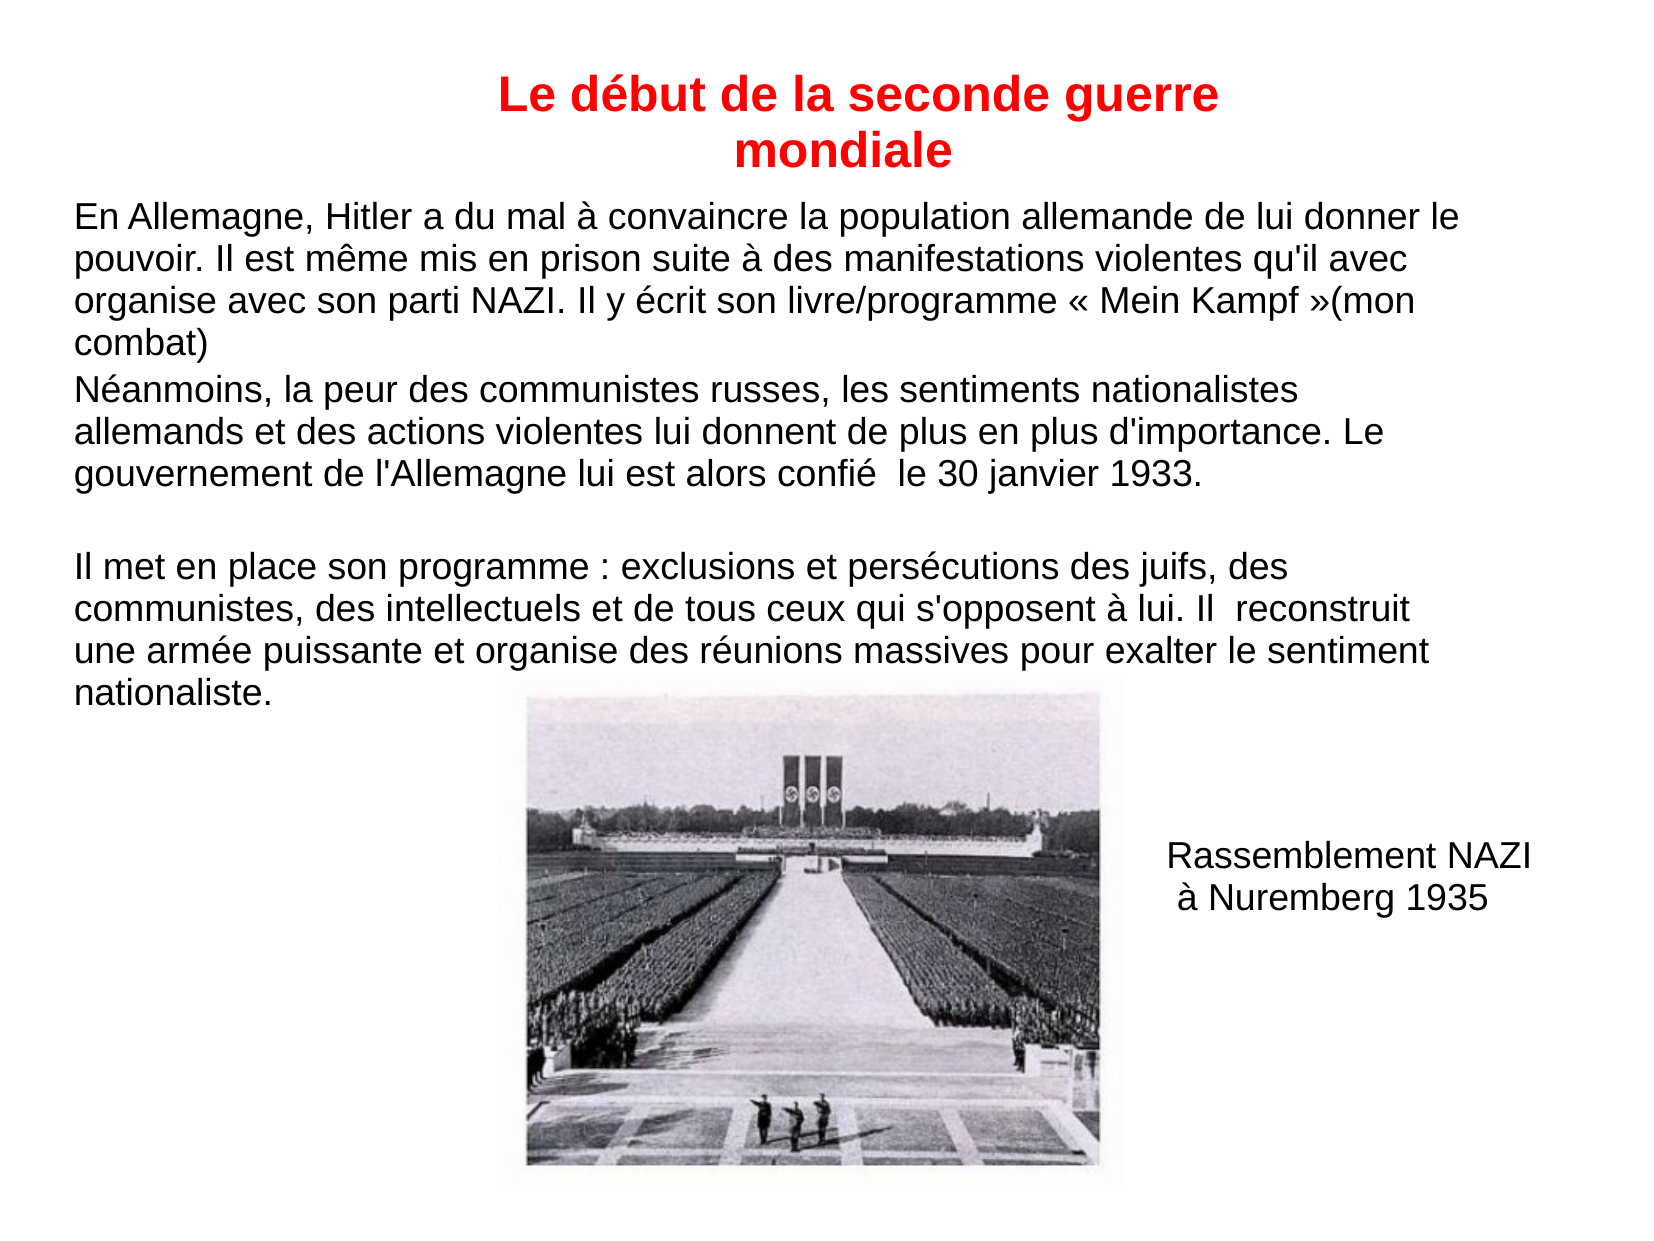

Le début de la seconde guerre mondiale
En Allemagne, Hitler a du mal à convaincre la population allemande de lui donner le pouvoir. Il est même mis en prison suite à des manifestations violentes qu'il avec organise avec son parti NAZI. Il y écrit son livre/programme « Mein Kampf »(mon combat)
Néanmoins, la peur des communistes russes, les sentiments nationalistes allemands et des actions violentes lui donnent de plus en plus d'importance. Le gouvernement de l'Allemagne lui est alors confié  le 30 janvier 1933.
Il met en place son programme : exclusions et persécutions des juifs, des communistes, des intellectuels et de tous ceux qui s'opposent à lui. Il reconstruit une armée puissante et organise des réunions massives pour exalter le sentiment nationaliste.
Rassemblement NAZI
 à Nuremberg 1935